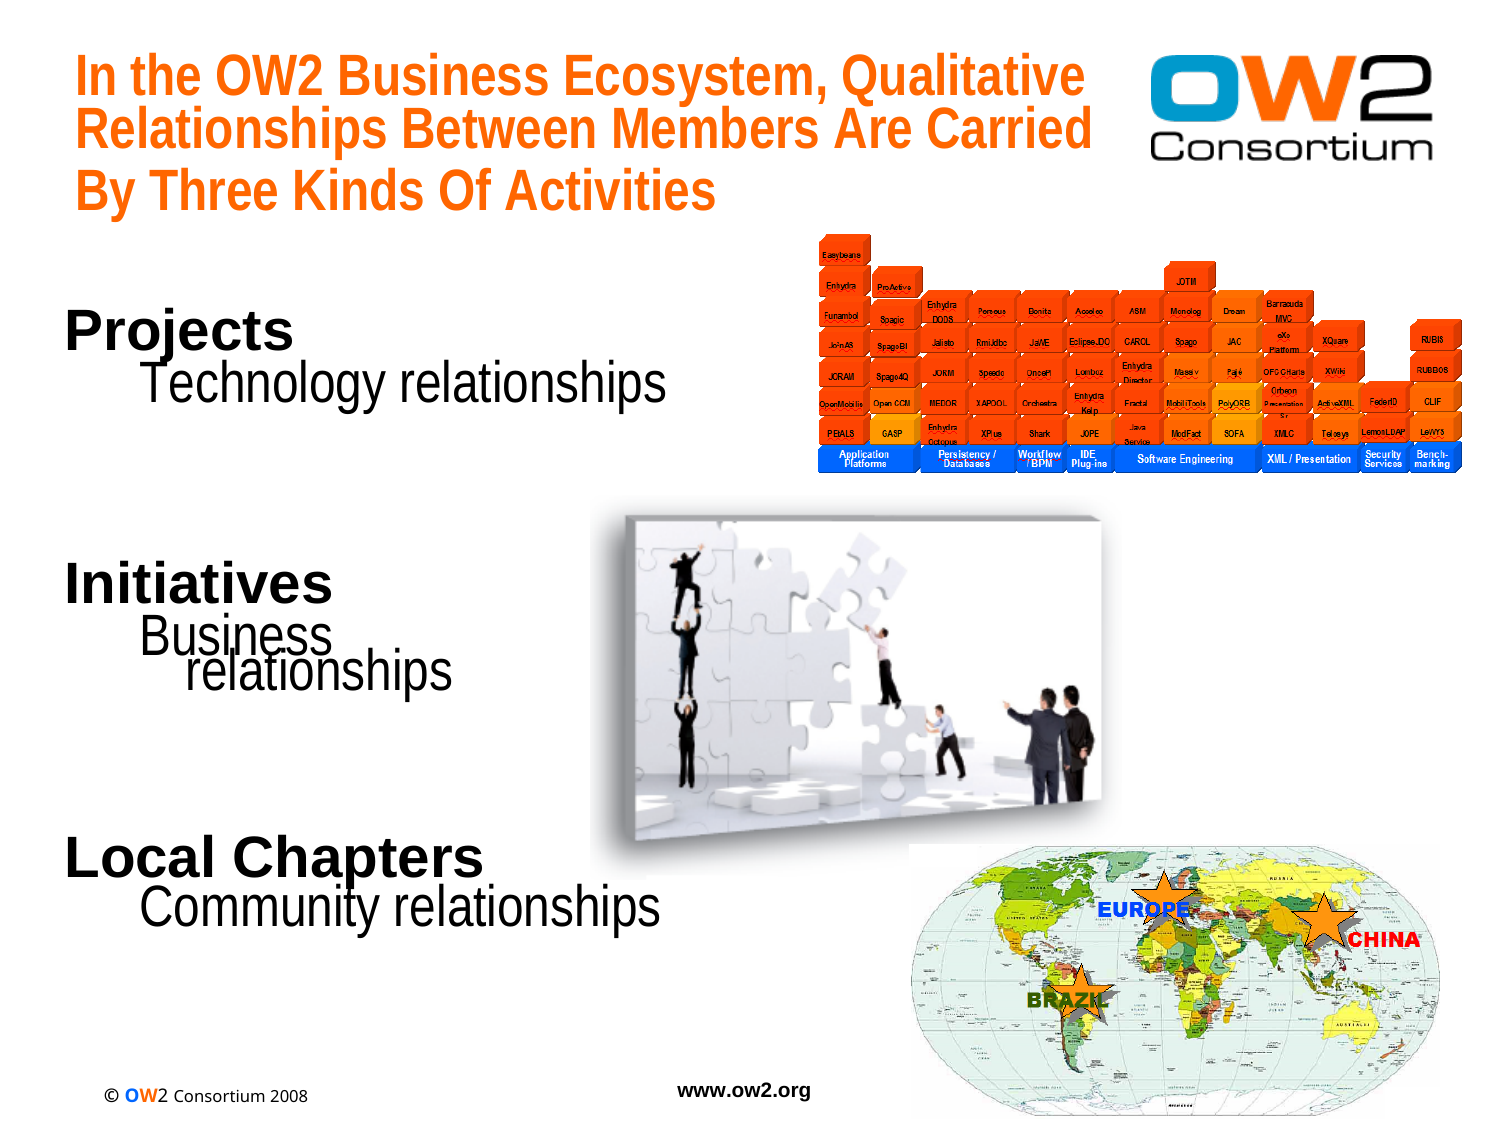

# In the OW2 Business Ecosystem, Qualitative Relationships Between Members Are Carried By Three Kinds Of Activities
Projects
Technology relationships
Initiatives
Business
relationships
Local Chapters
Community relationships
15